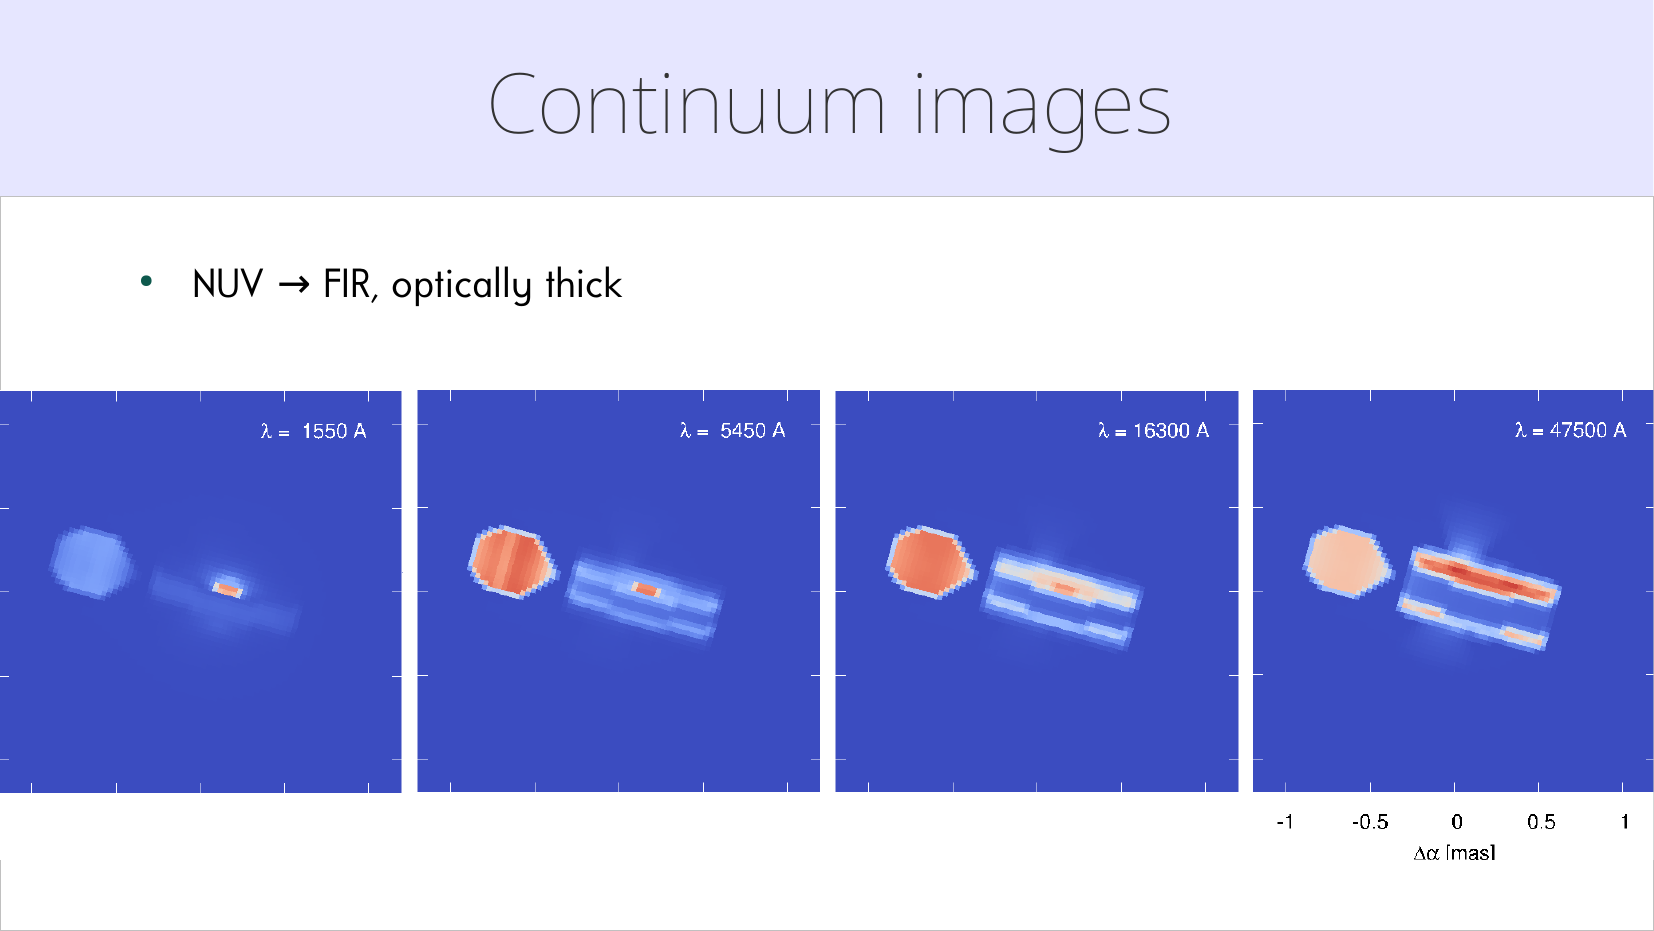

# Continuum images
NUV → FIR, optically thick